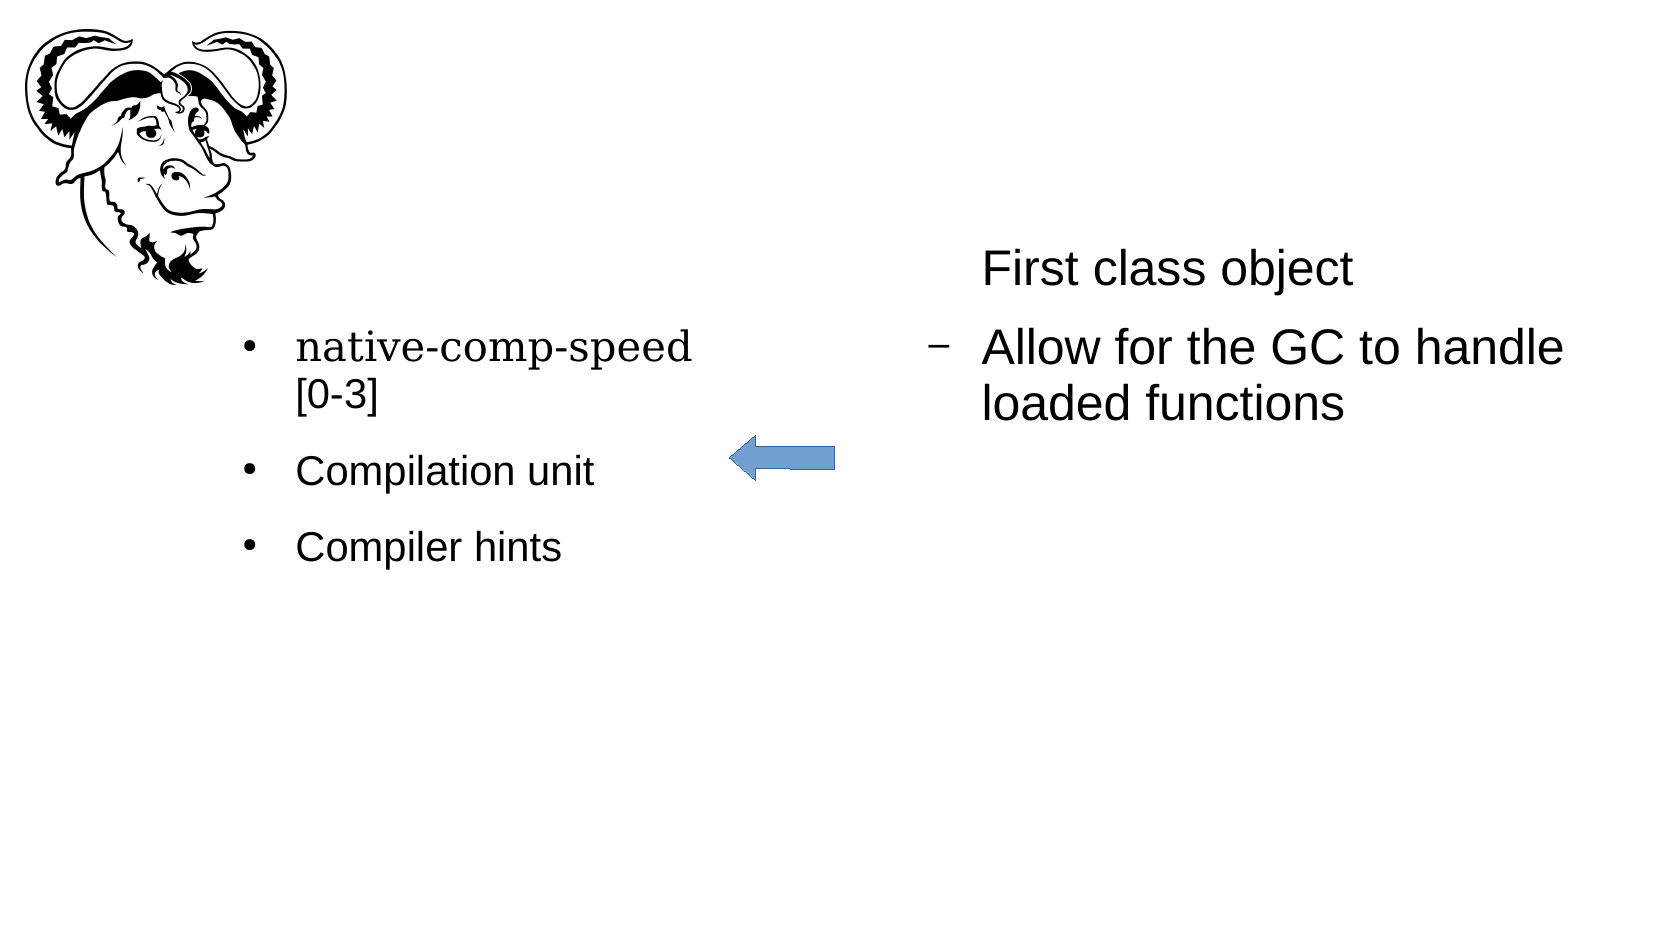

First class object
Allow for the GC to handle loaded functions
# native-comp-speed [0-3]
Compilation unit
Compiler hints